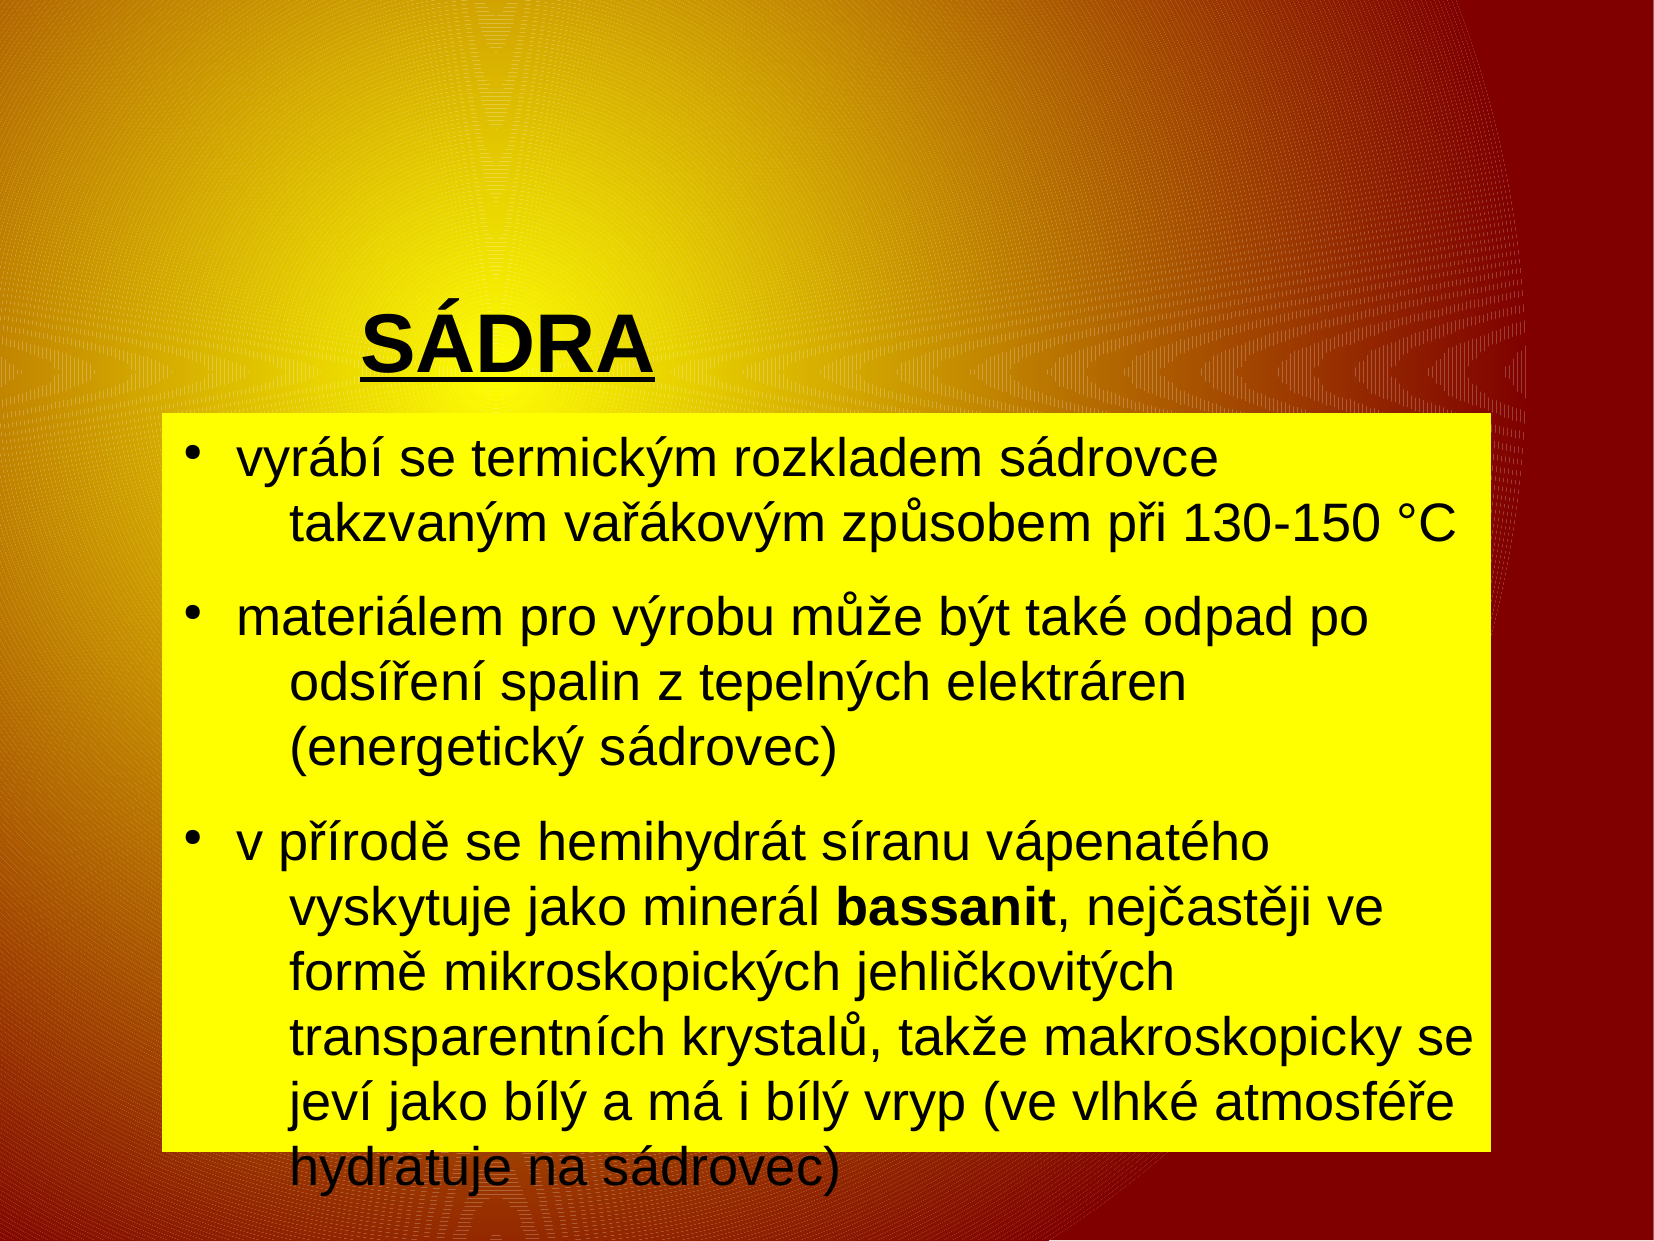

# SÁDRA
vyrábí se termickým rozkladem sádrovce takzvaným vařákovým způsobem při 130-150 °C
materiálem pro výrobu může být také odpad po odsíření spalin z tepelných elektráren (energetický sádrovec)
v přírodě se hemihydrát síranu vápenatého vyskytuje jako minerál bassanit, nejčastěji ve formě mikroskopických jehličkovitých transparentních krystalů, takže makroskopicky se jeví jako bílý a má i bílý vryp (ve vlhké atmosféře hydratuje na sádrovec)